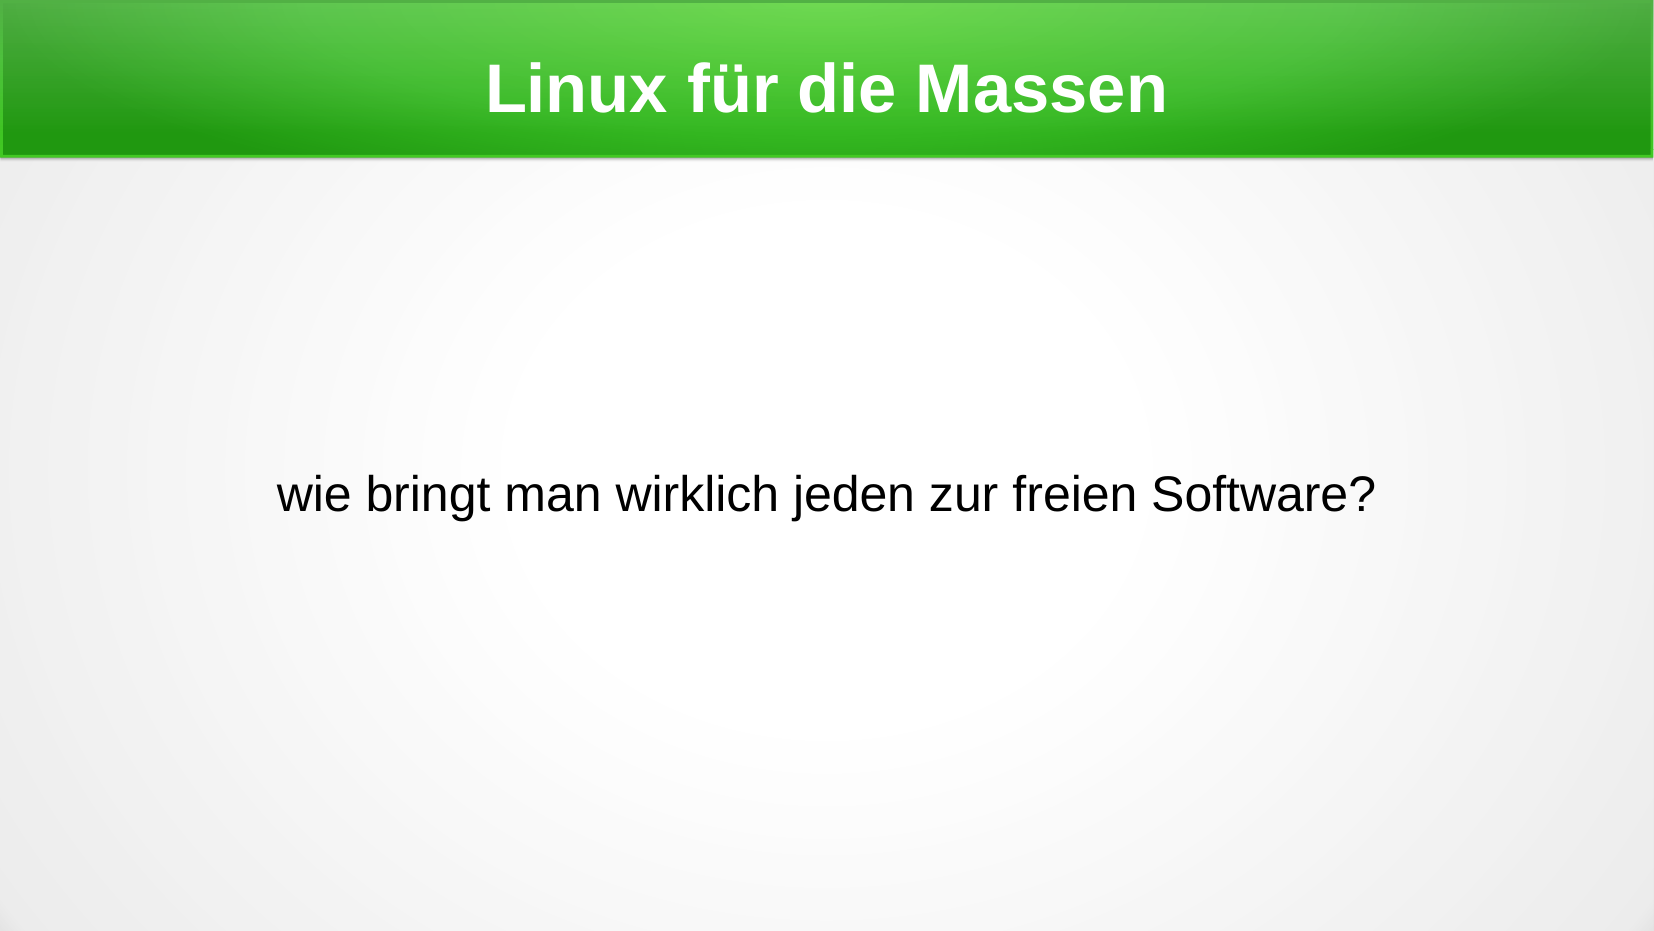

# Linux für die Massen
wie bringt man wirklich jeden zur freien Software?